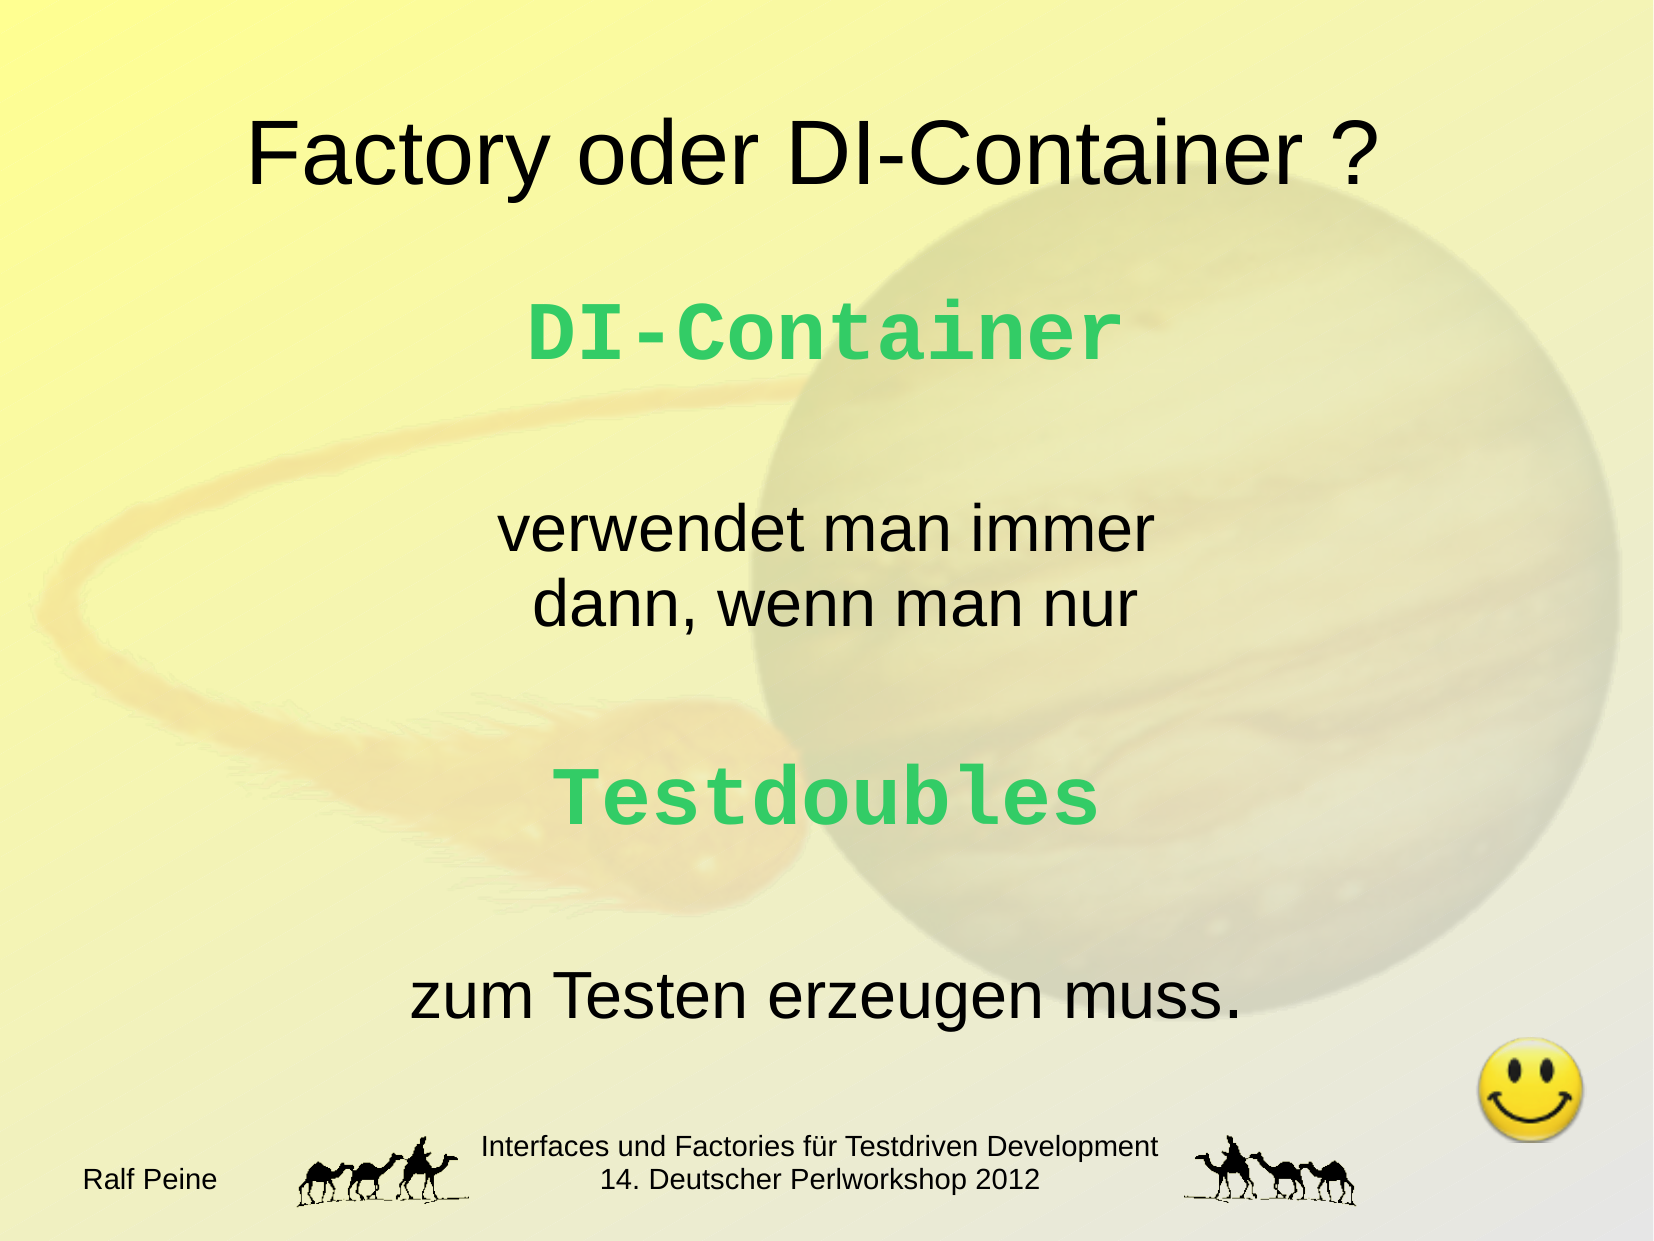

# Factory oder DI-Container ?
DI-Container
verwendet man immer
 dann, wenn man nur
Testdoubles
zum Testen erzeugen muss.